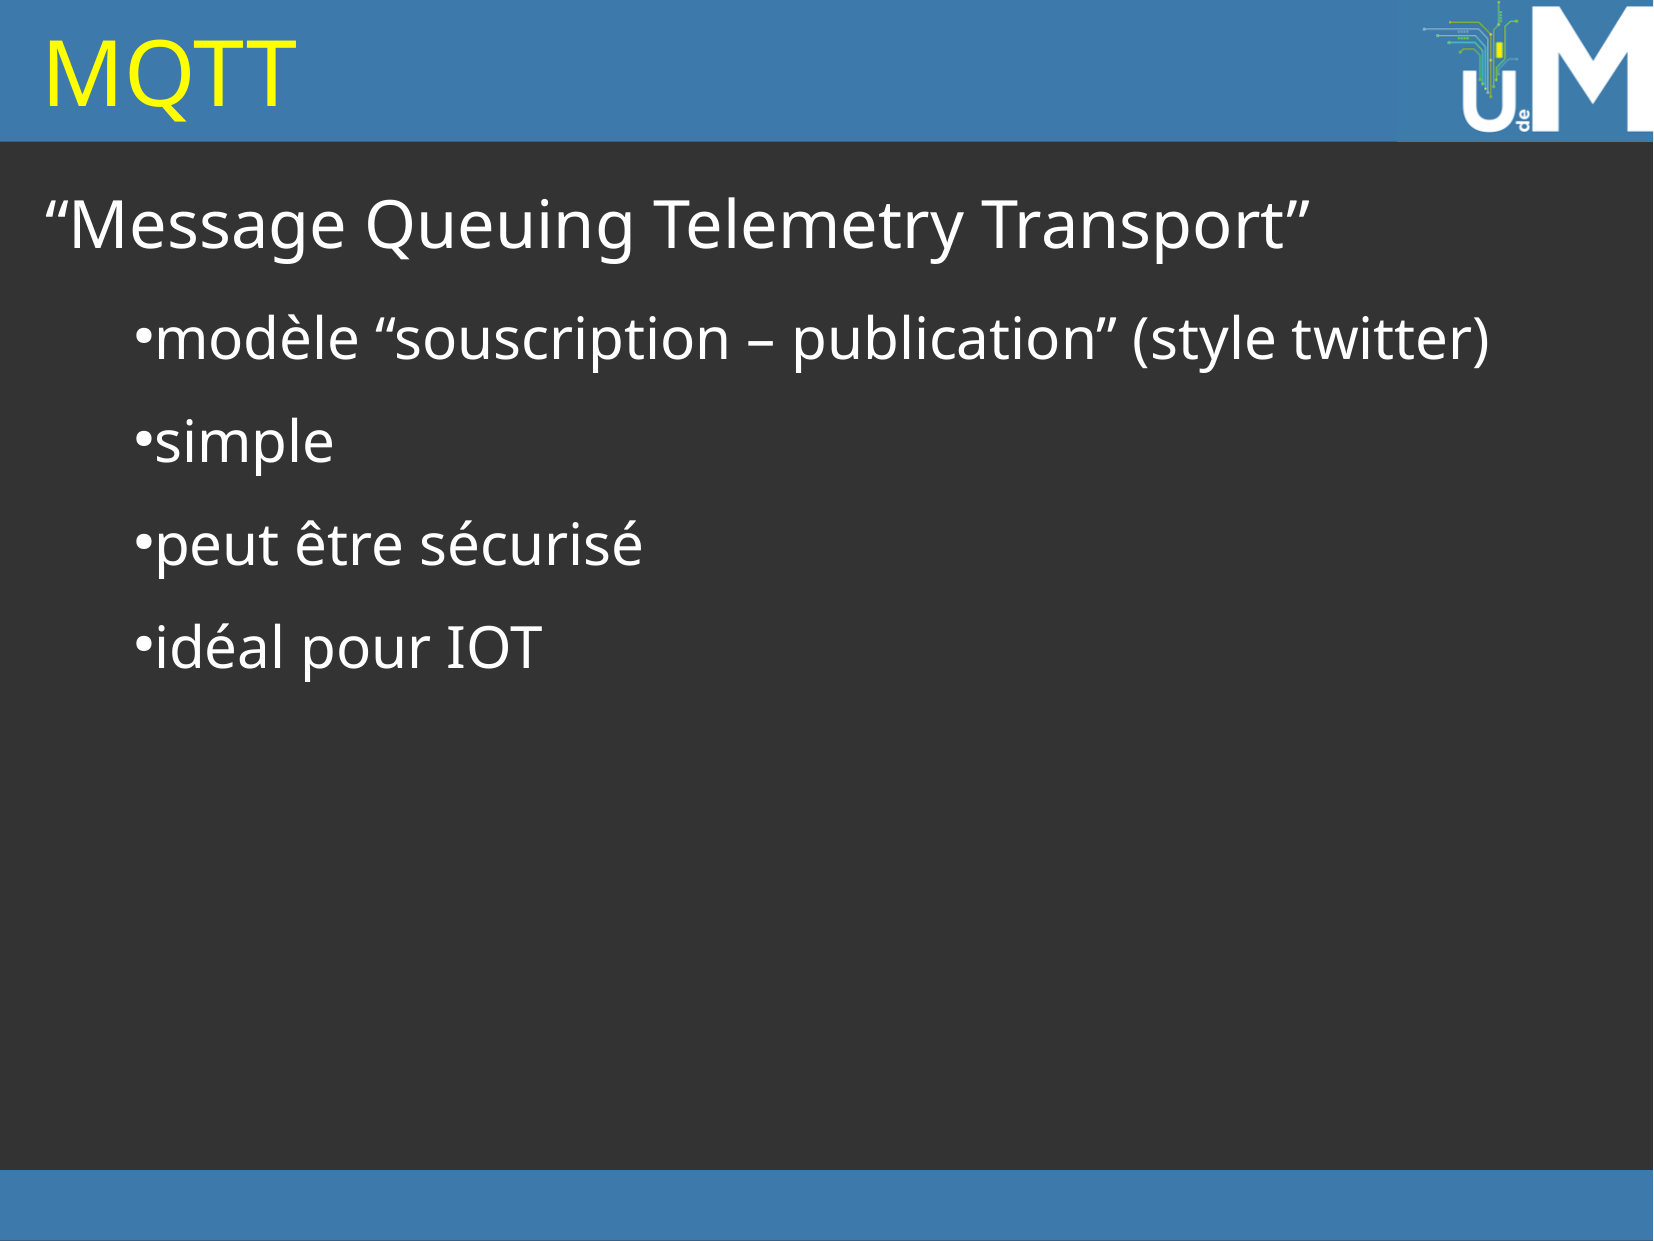

# MQTT
“Message Queuing Telemetry Transport”
modèle “souscription – publication” (style twitter)
simple
peut être sécurisé
idéal pour IOT